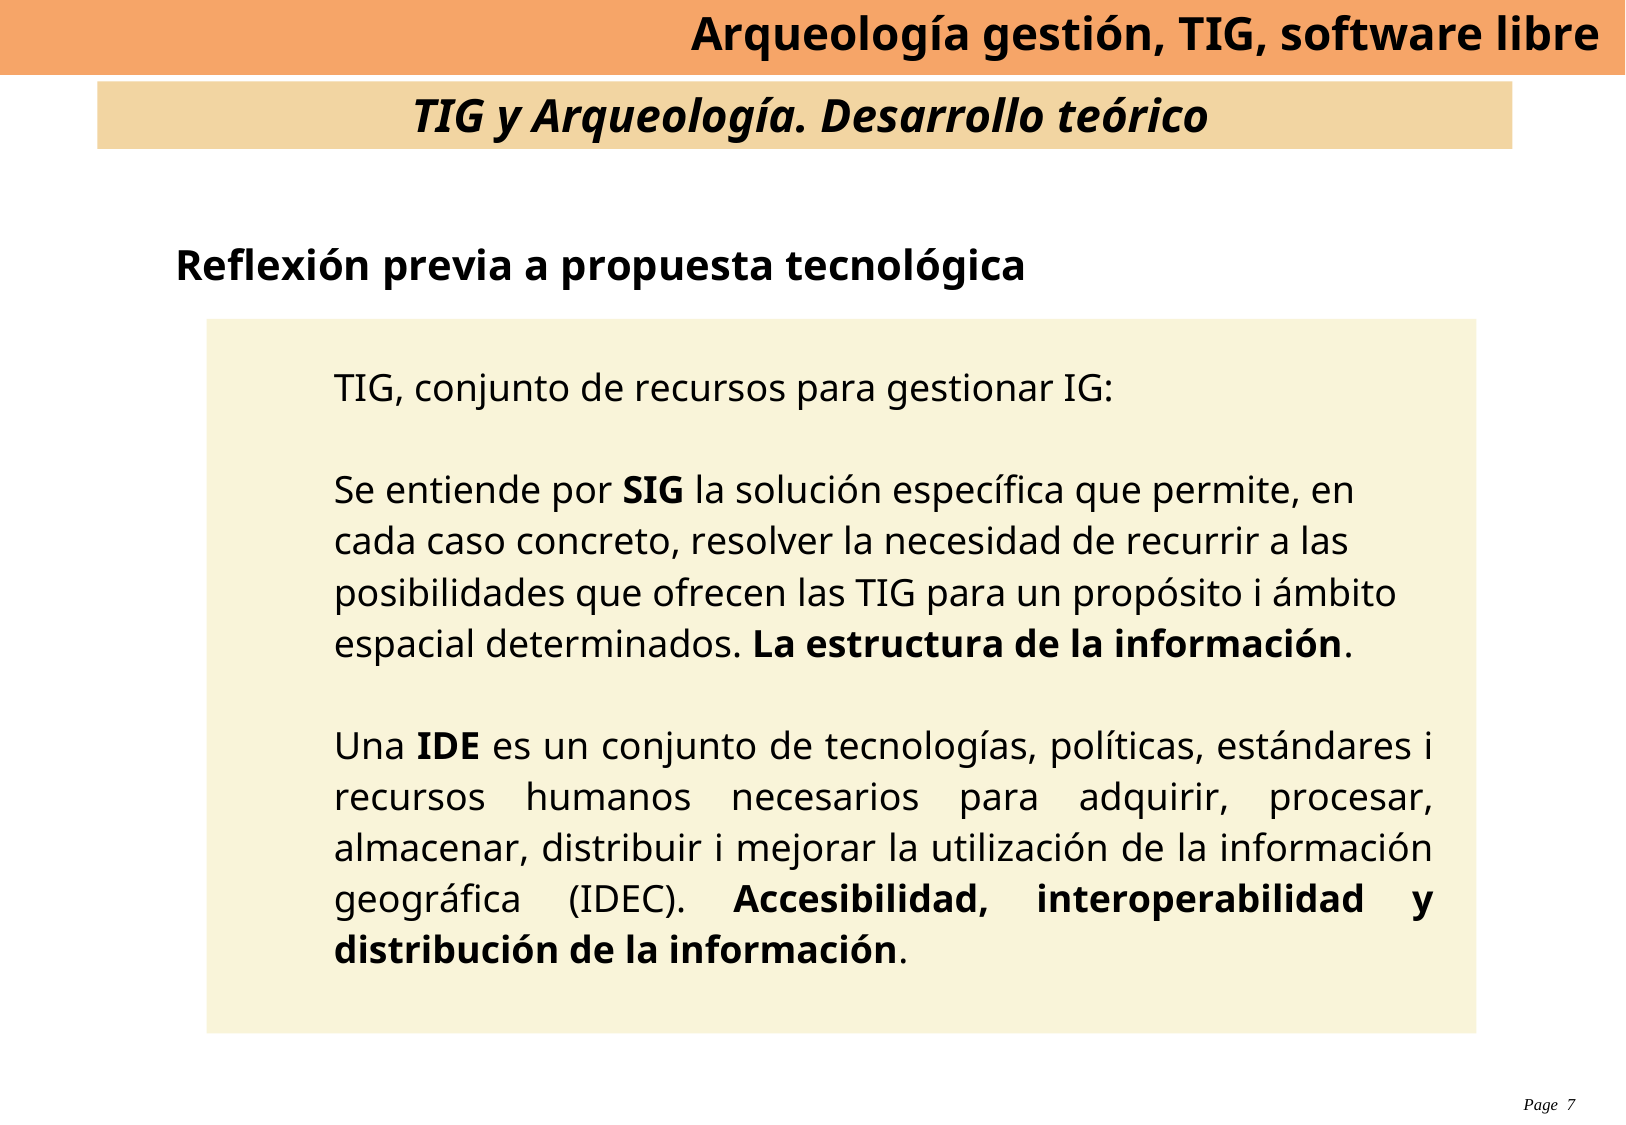

Arqueología gestión, TIG, software libre
 TIG y Arqueología. Desarrollo teórico
Reflexión previa a propuesta tecnológica
TIG, conjunto de recursos para gestionar IG:
Se entiende por SIG la solución específica que permite, en cada caso concreto, resolver la necesidad de recurrir a las posibilidades que ofrecen las TIG para un propósito i ámbito espacial determinados. La estructura de la información.
Una IDE es un conjunto de tecnologías, políticas, estándares i recursos humanos necesarios para adquirir, procesar, almacenar, distribuir i mejorar la utilización de la información geográfica (IDEC). Accesibilidad, interoperabilidad y distribución de la información.